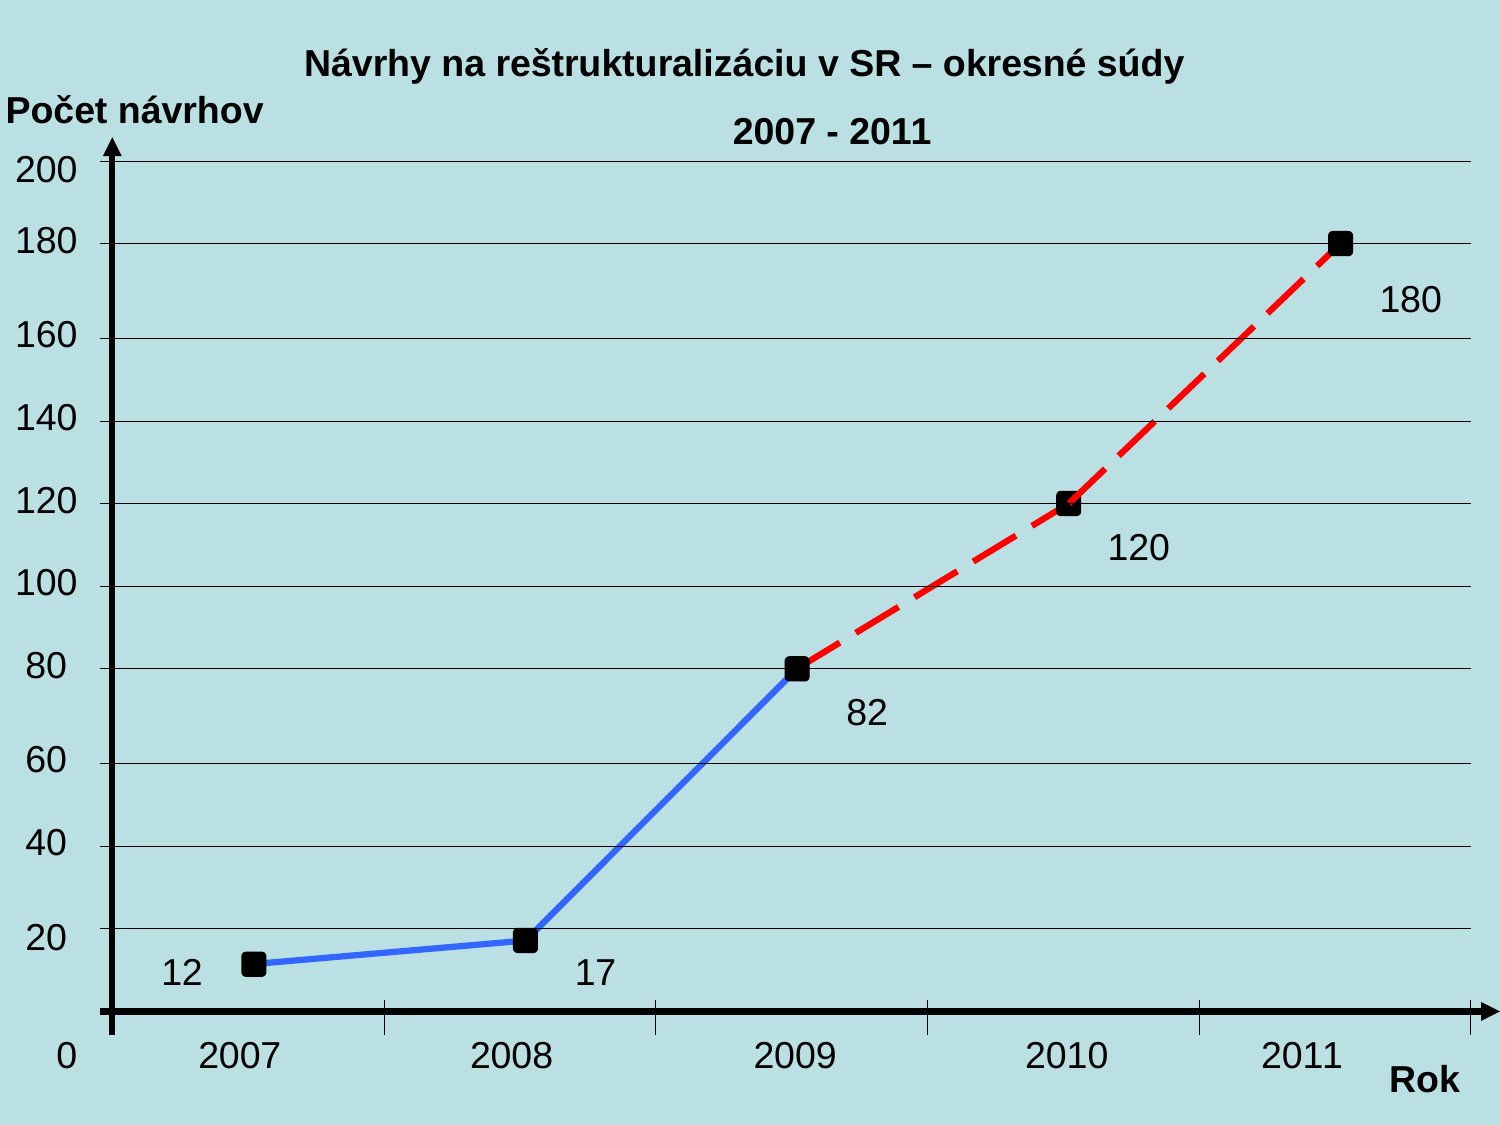

Návrhy na reštrukturalizáciu v SR – okresné súdy
2007 - 2011
Počet návrhov
200
180
180
160
140
120
120
100
80
82
60
40
20
12
17
0
2007
2008
2009
2010
2011
Rok